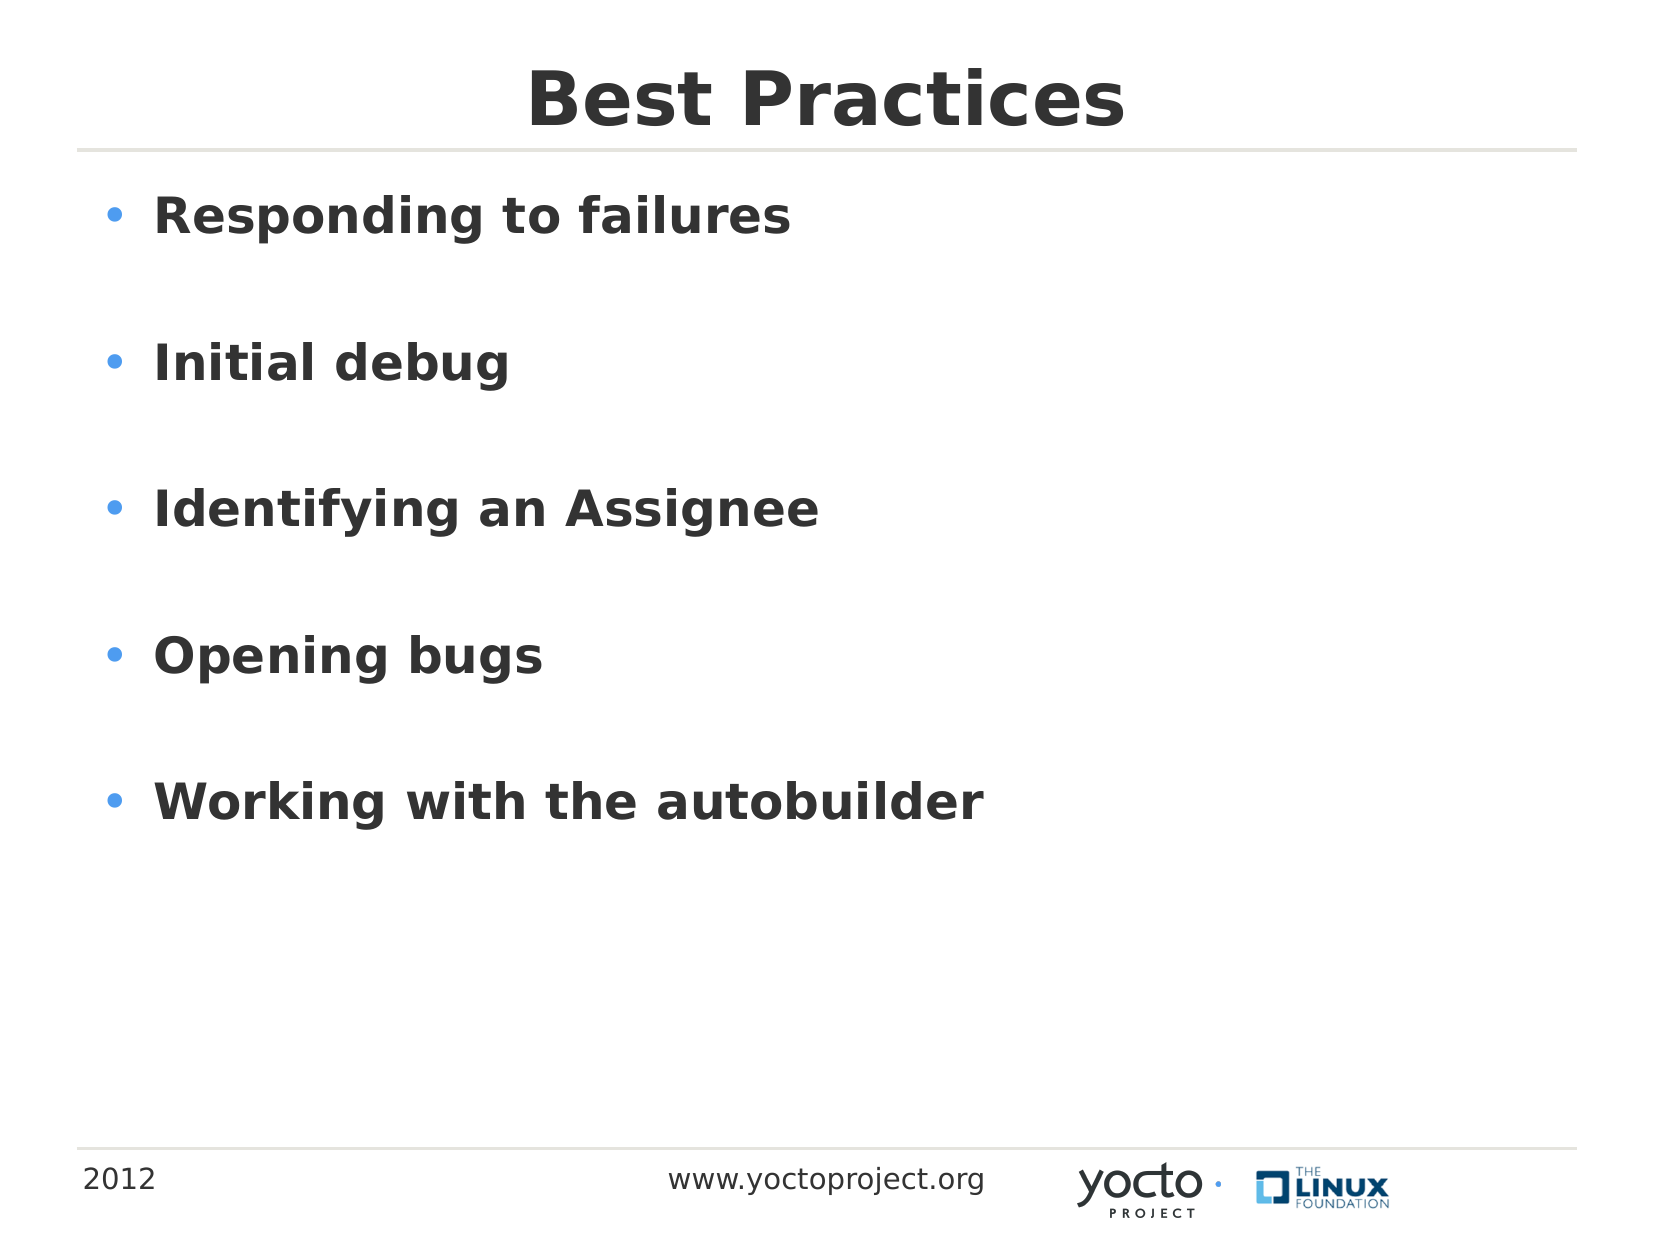

# Best Practices
Responding to failures
Initial debug
Identifying an Assignee
Opening bugs
Working with the autobuilder
2012